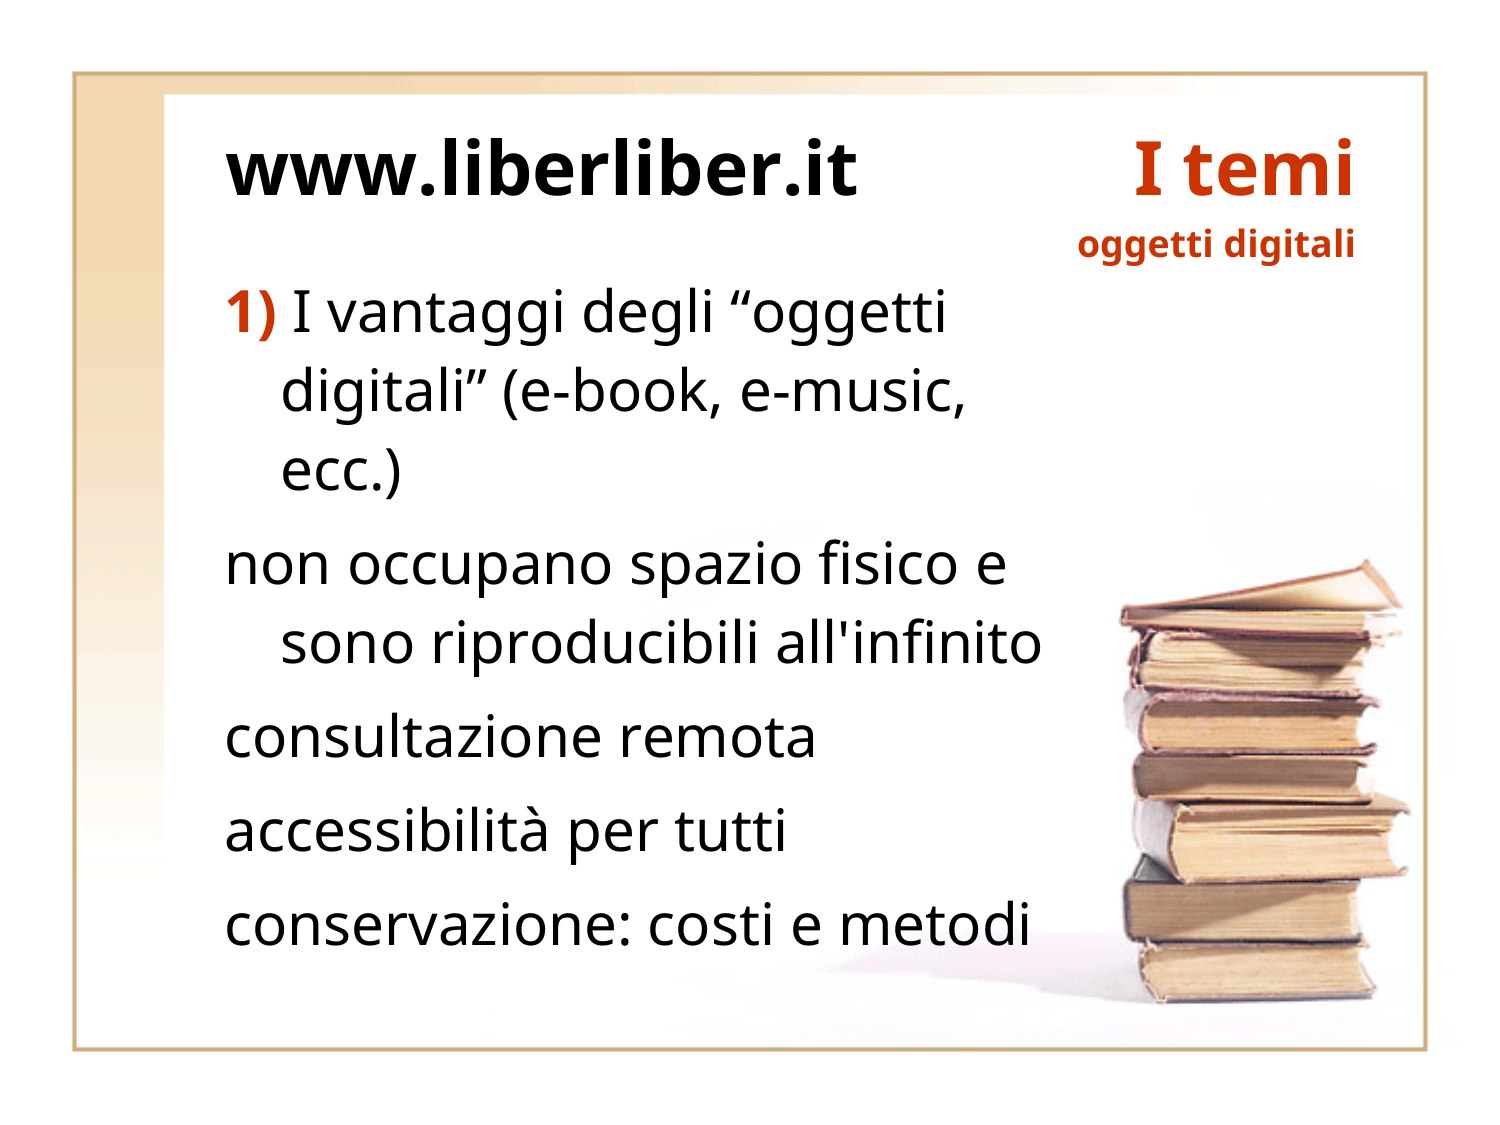

www.liberliber.it	I temi
oggetti digitali
# 1) I vantaggi degli “oggetti digitali” (e-book, e-music, ecc.)
non occupano spazio fisico e sono riproducibili all'infinito
consultazione remota
accessibilità per tutti
conservazione: costi e metodi